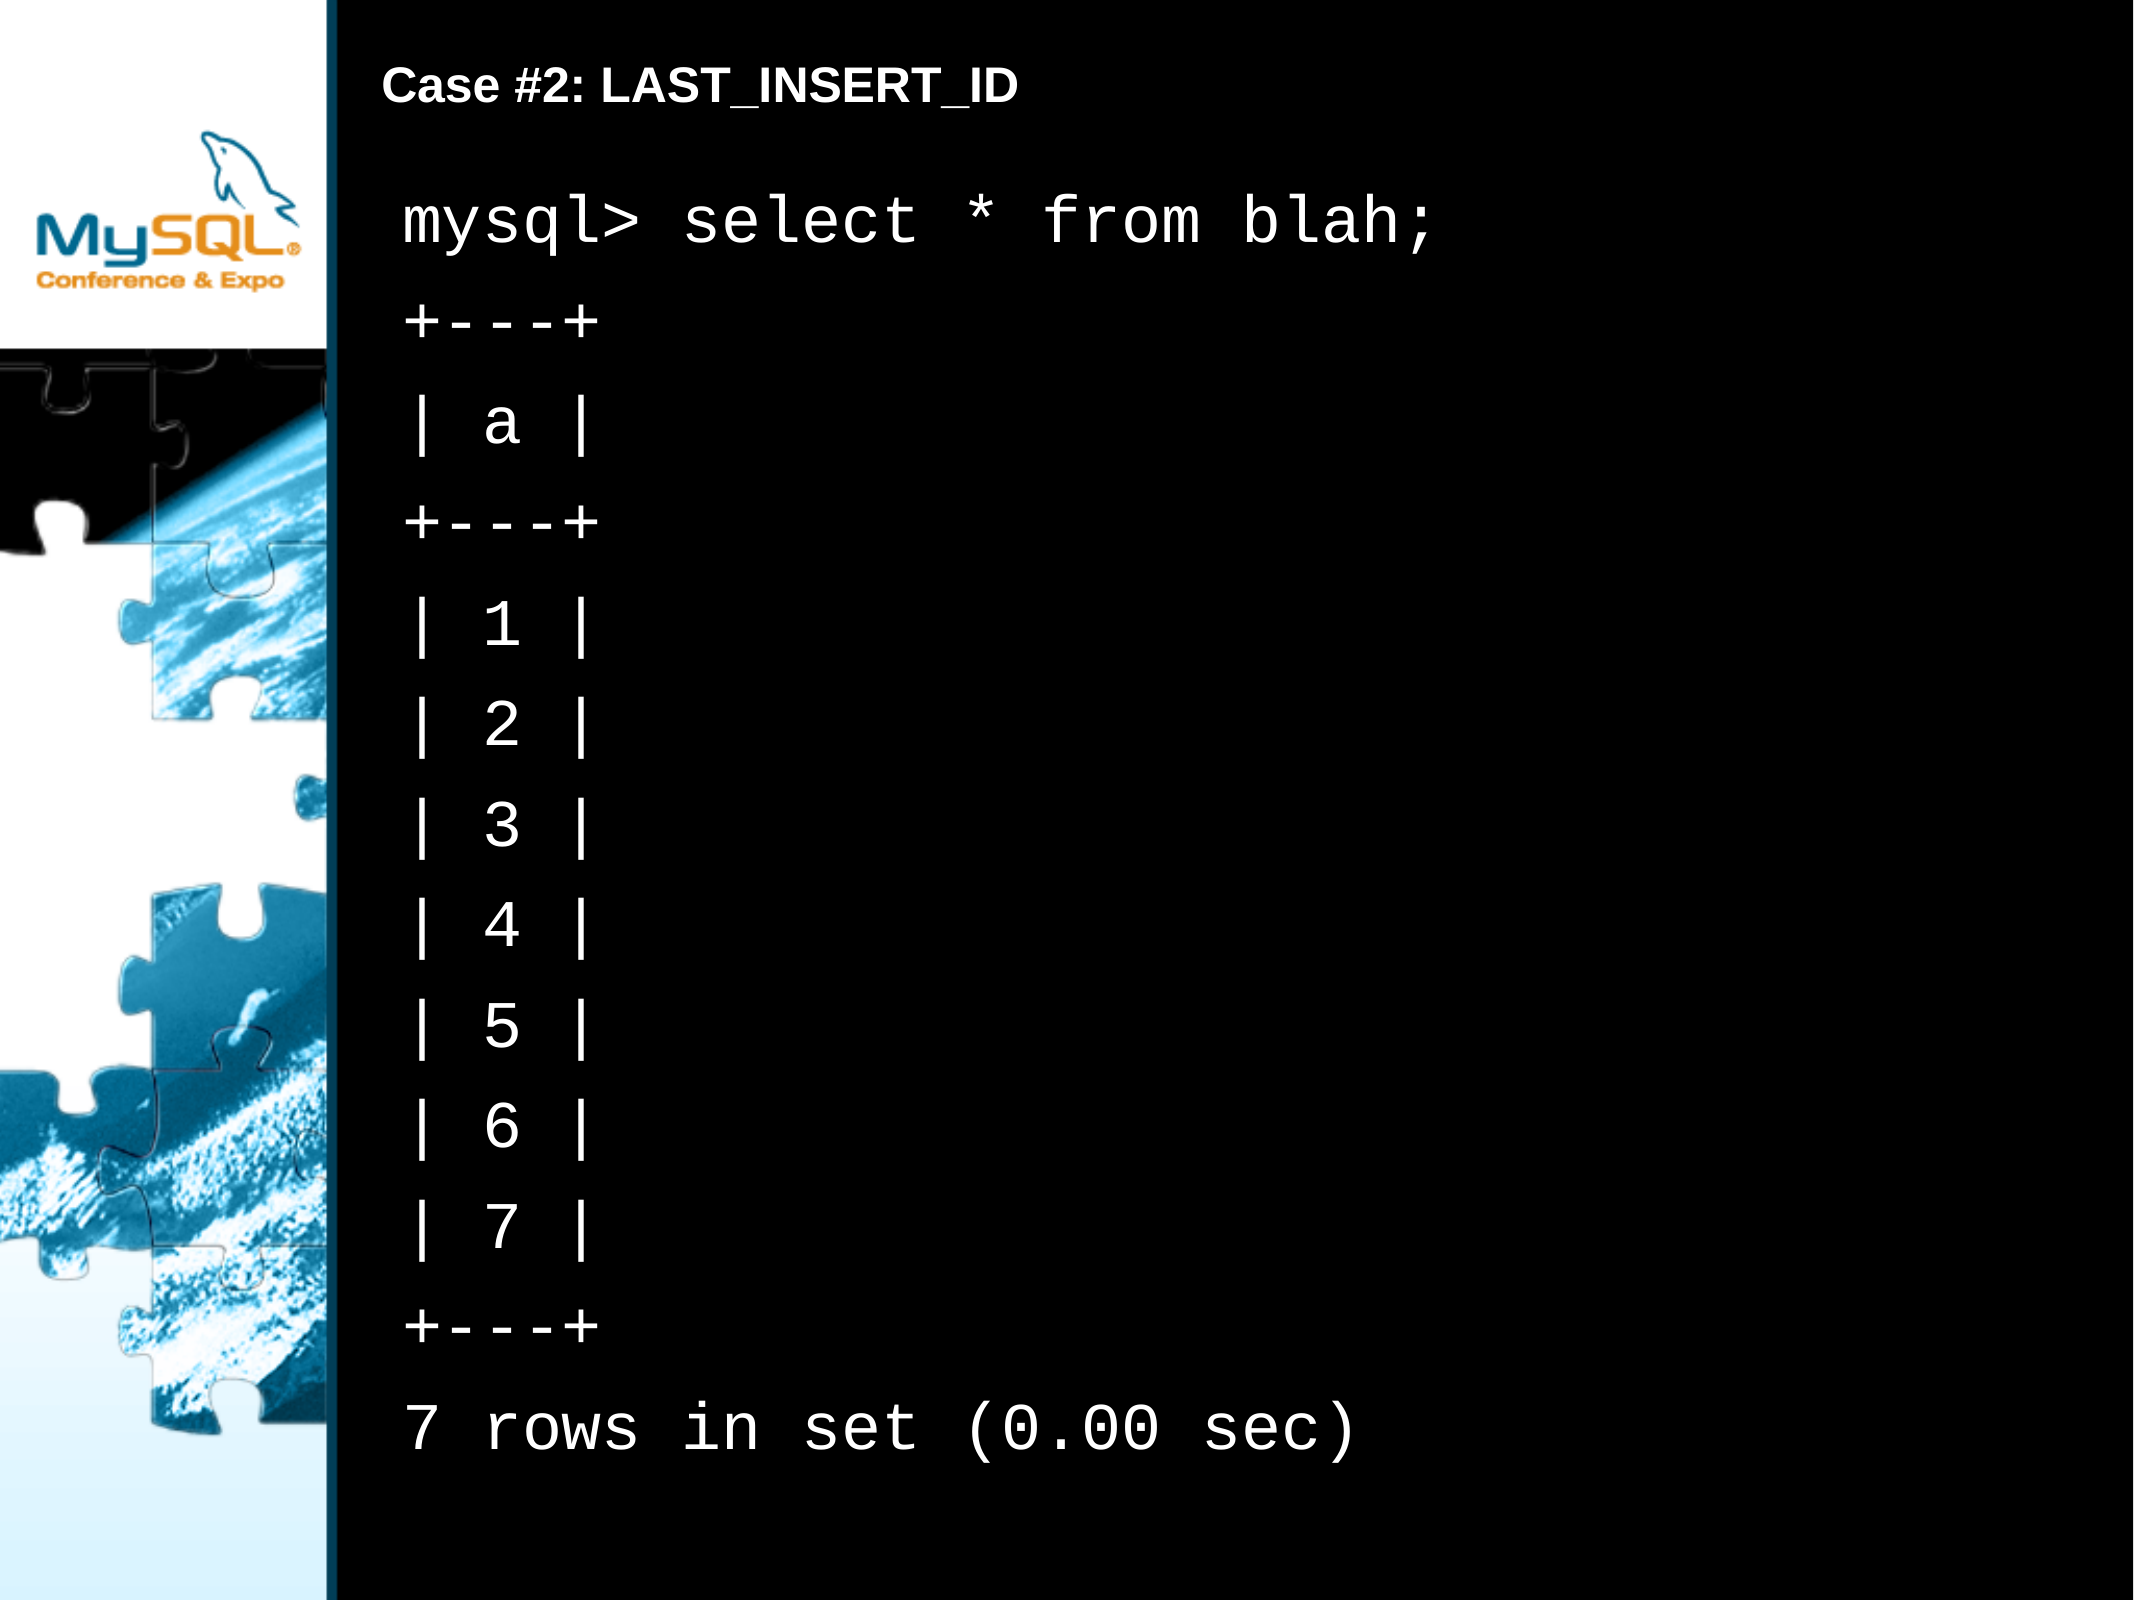

# Case #2: LAST_INSERT_ID
mysql> select * from blah;
+---+
| a |
+---+
| 1 |
| 2 |
| 3 |
| 4 |
| 5 |
| 6 |
| 7 |
+---+
7 rows in set (0.00 sec)